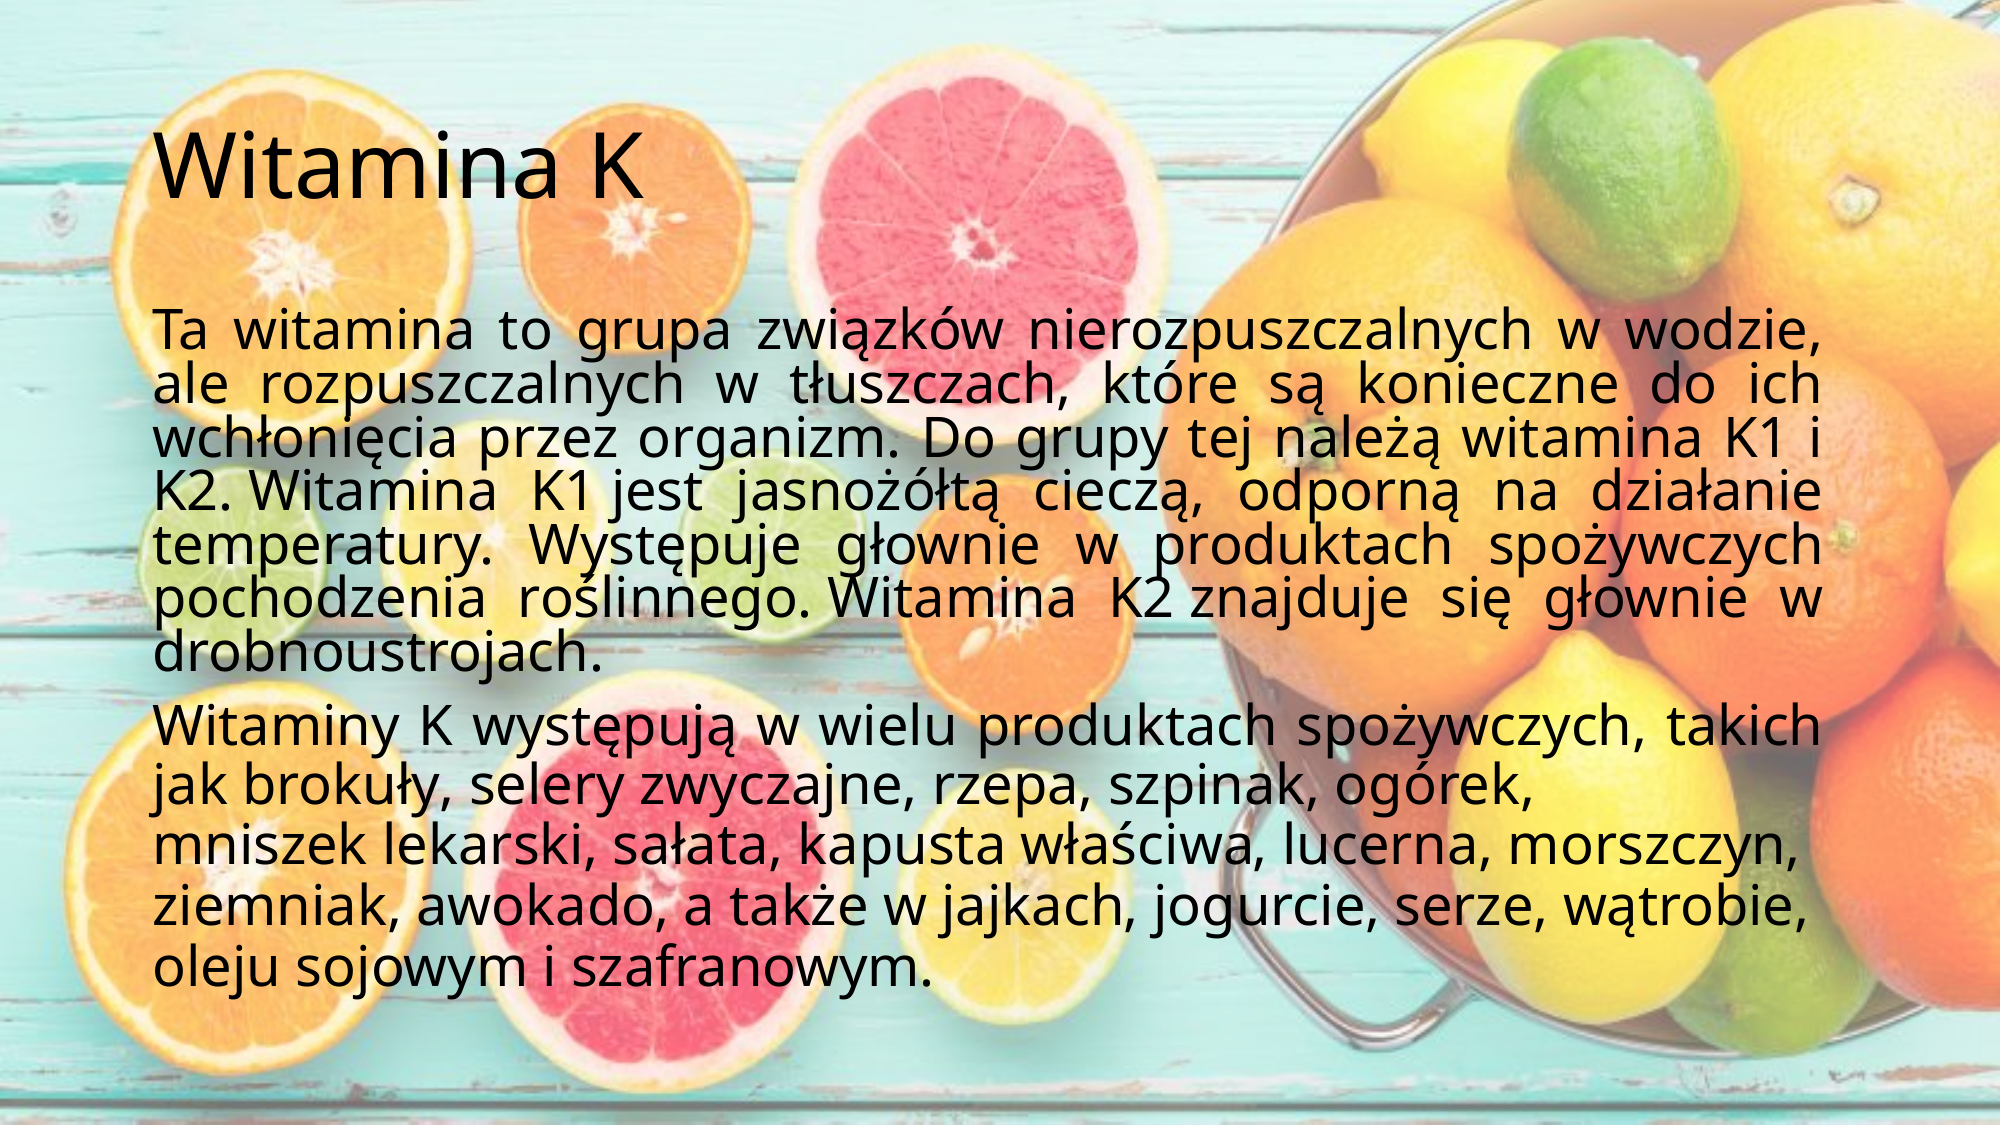

# Witamina K
Ta witamina to grupa związków nierozpuszczalnych w wodzie, ale rozpuszczalnych w tłuszczach, które są konieczne do ich wchłonięcia przez organizm. Do grupy tej należą witamina K1 i K2. Witamina K1 jest jasnożółtą cieczą, odporną na działanie temperatury. Występuje głownie w produktach spożywczych pochodzenia roślinnego. Witamina K2 znajduje się głownie w drobnoustrojach.
Witaminy K występują w wielu produktach spożywczych, takich jak brokuły, selery zwyczajne, rzepa, szpinak, ogórek, mniszek lekarski, sałata, kapusta właściwa, lucerna, morszczyn, ziemniak, awokado, a także w jajkach, jogurcie, serze, wątrobie, oleju sojowym i szafranowym.